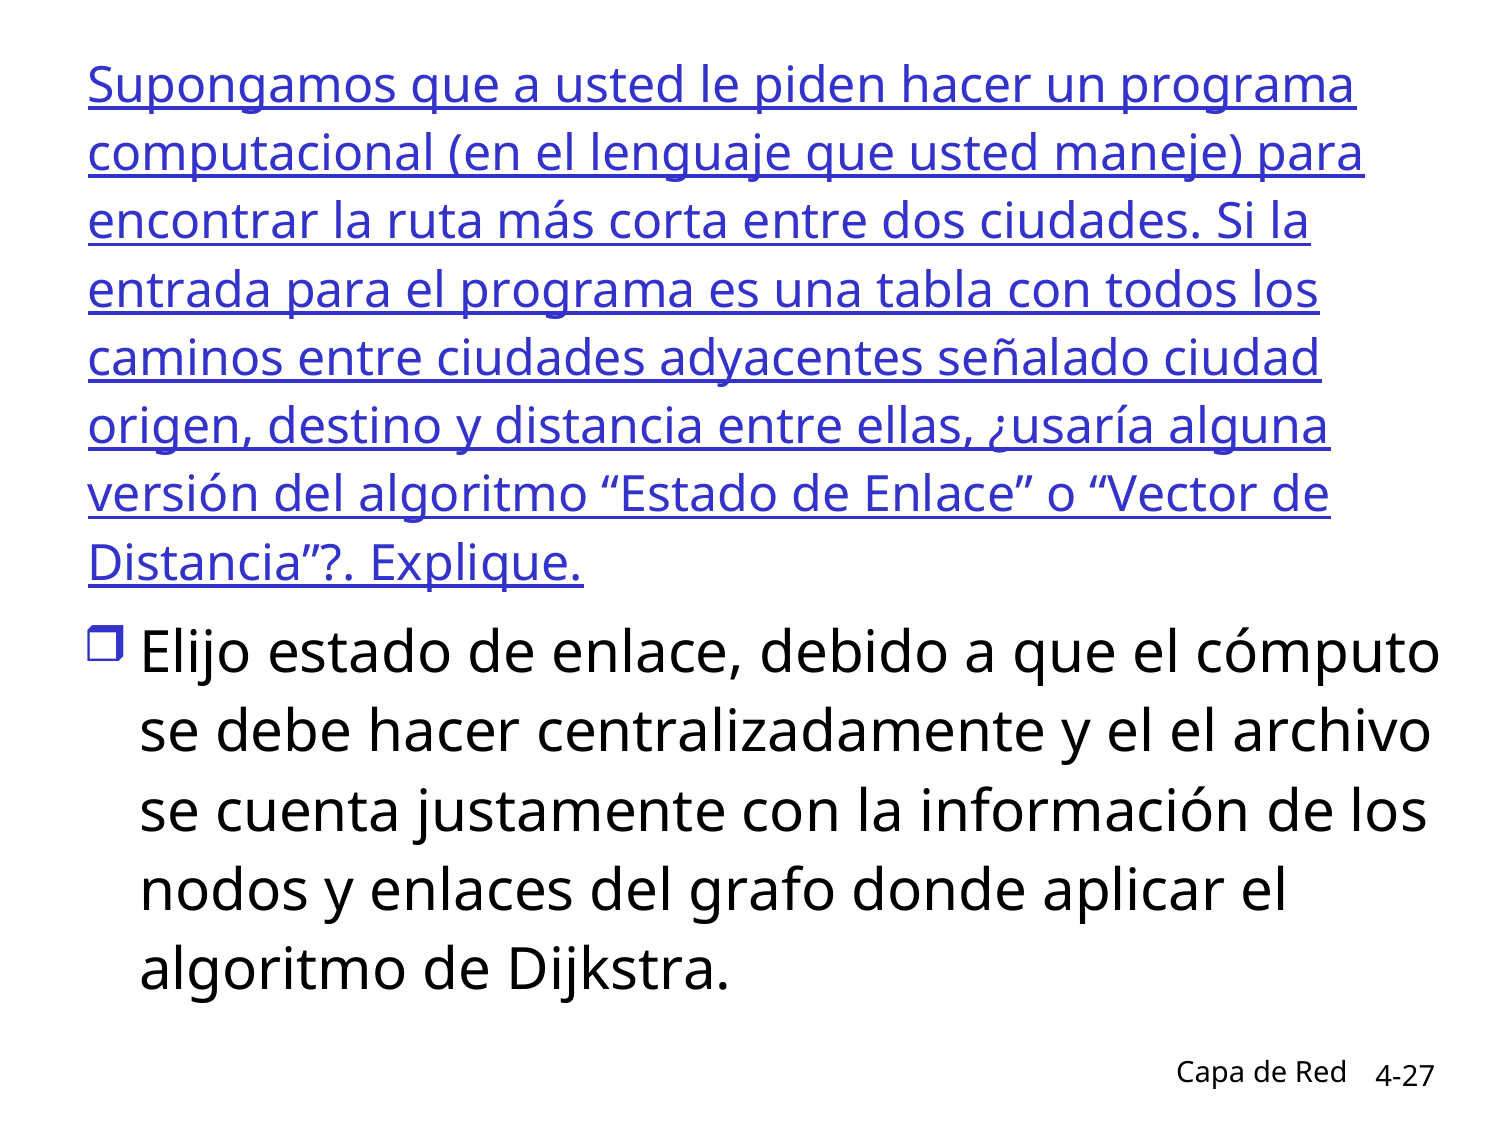

# Supongamos que a usted le piden hacer un programa computacional (en el lenguaje que usted maneje) para encontrar la ruta más corta entre dos ciudades. Si la entrada para el programa es una tabla con todos los caminos entre ciudades adyacentes señalado ciudad origen, destino y distancia entre ellas, ¿usaría alguna versión del algoritmo “Estado de Enlace” o “Vector de Distancia”?. Explique.
Elijo estado de enlace, debido a que el cómputo se debe hacer centralizadamente y el el archivo se cuenta justamente con la información de los nodos y enlaces del grafo donde aplicar el algoritmo de Dijkstra.